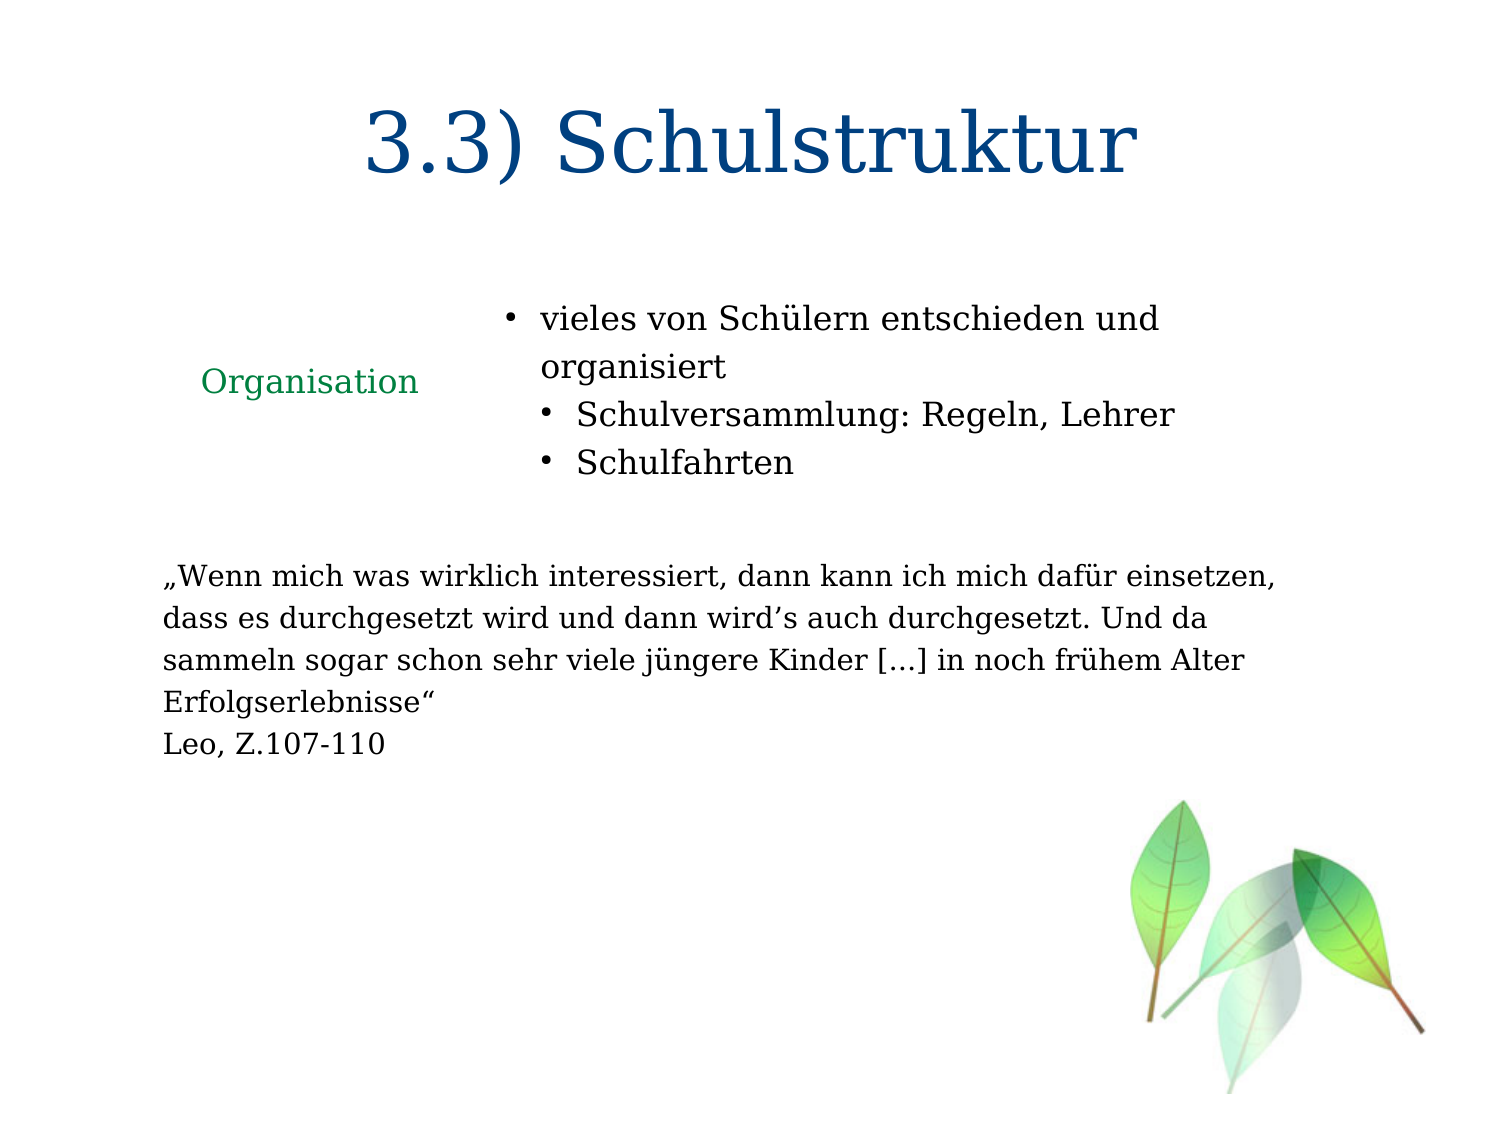

# 3.3) Schulstruktur
vieles von Schülern entschieden und organisiert
Schulversammlung: Regeln, Lehrer
Schulfahrten
Organisation
„Wenn mich was wirklich interessiert, dann kann ich mich dafür einsetzen, dass es durchgesetzt wird und dann wird’s auch durchgesetzt. Und da sammeln sogar schon sehr viele jüngere Kinder [...] in noch frühem Alter Erfolgserlebnisse“
Leo, Z.107-110